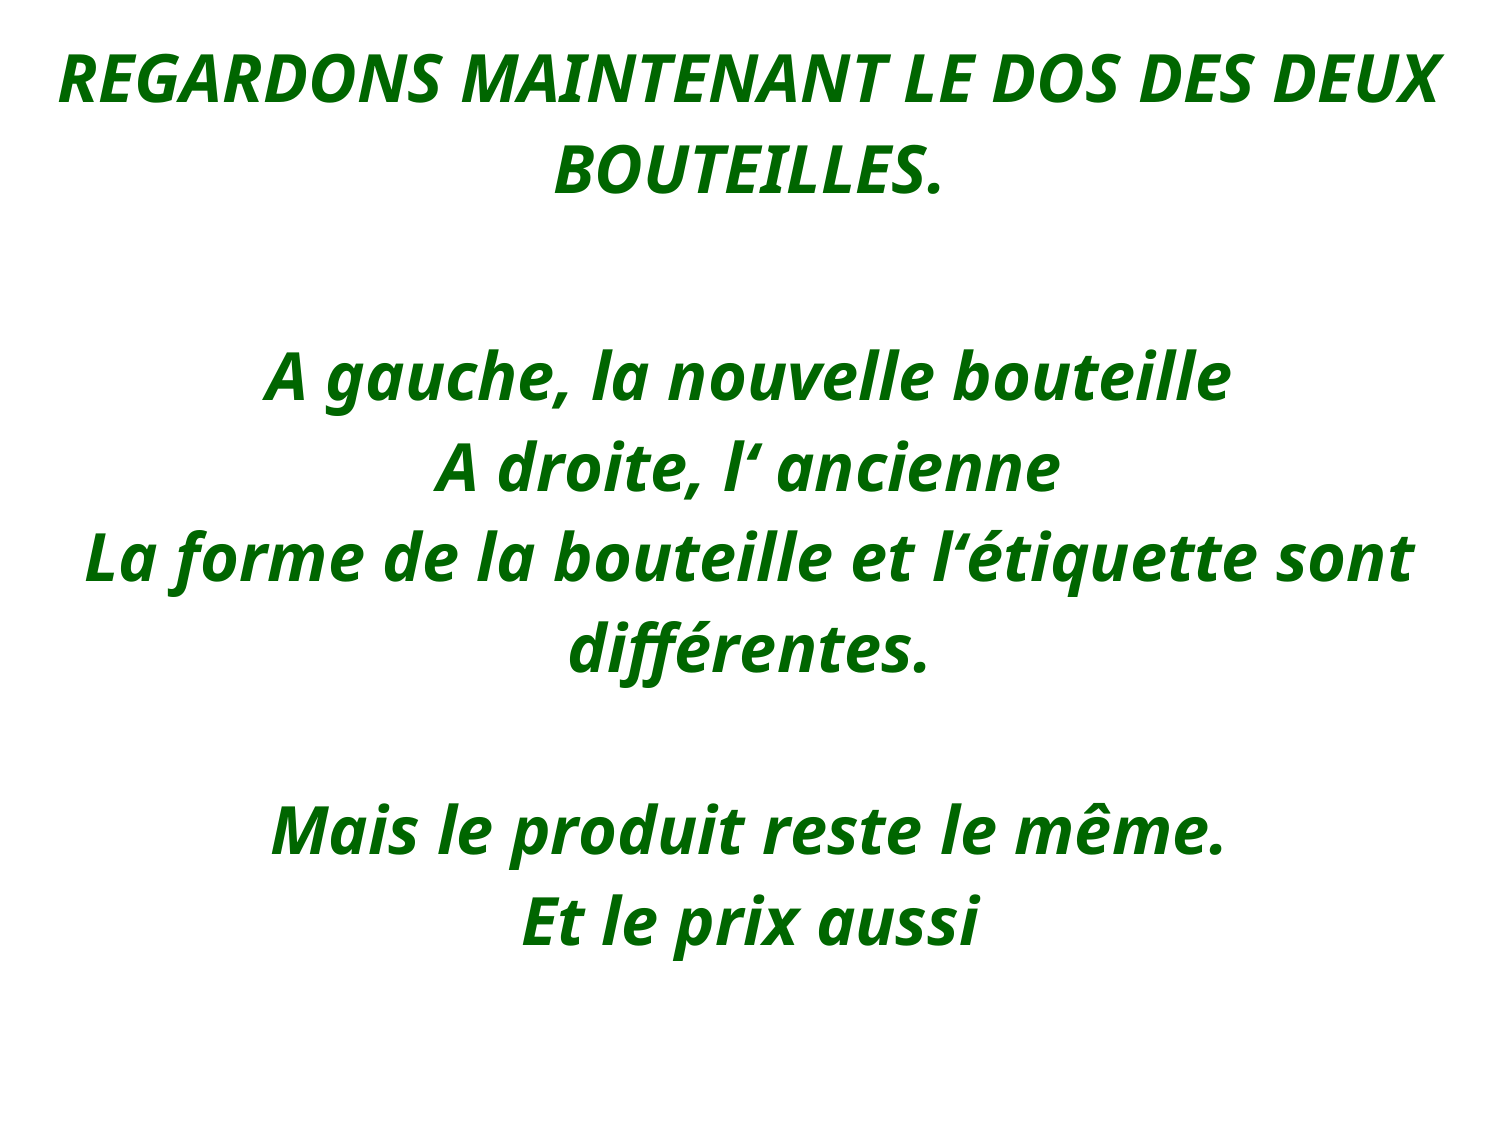

REGARDONS MAINTENANT LE DOS DES DEUX BOUTEILLES.
A gauche, la nouvelle bouteille
A droite, l‘ ancienne
La forme de la bouteille et l‘étiquette sont différentes.
Mais le produit reste le même.
 Et le prix aussi